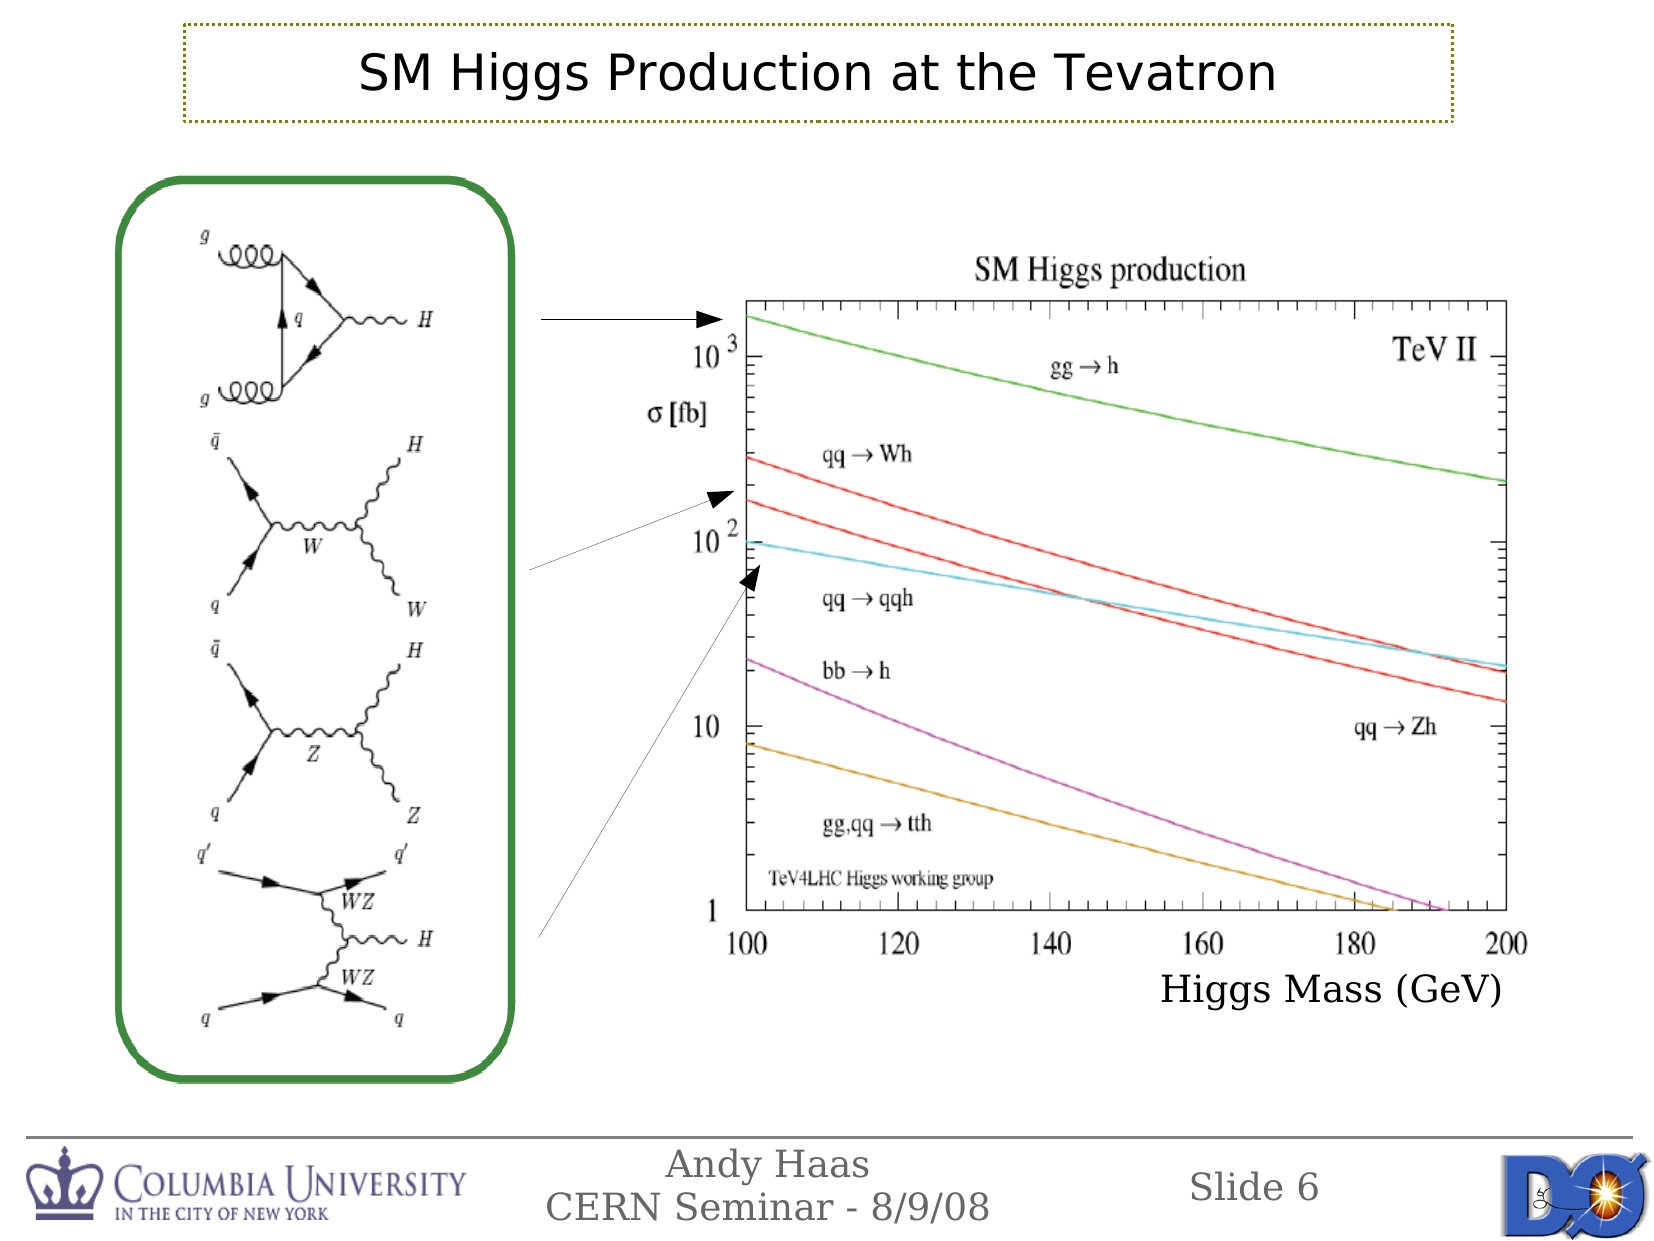

# SM Higgs Production at the Tevatron
Higgs Mass (GeV)